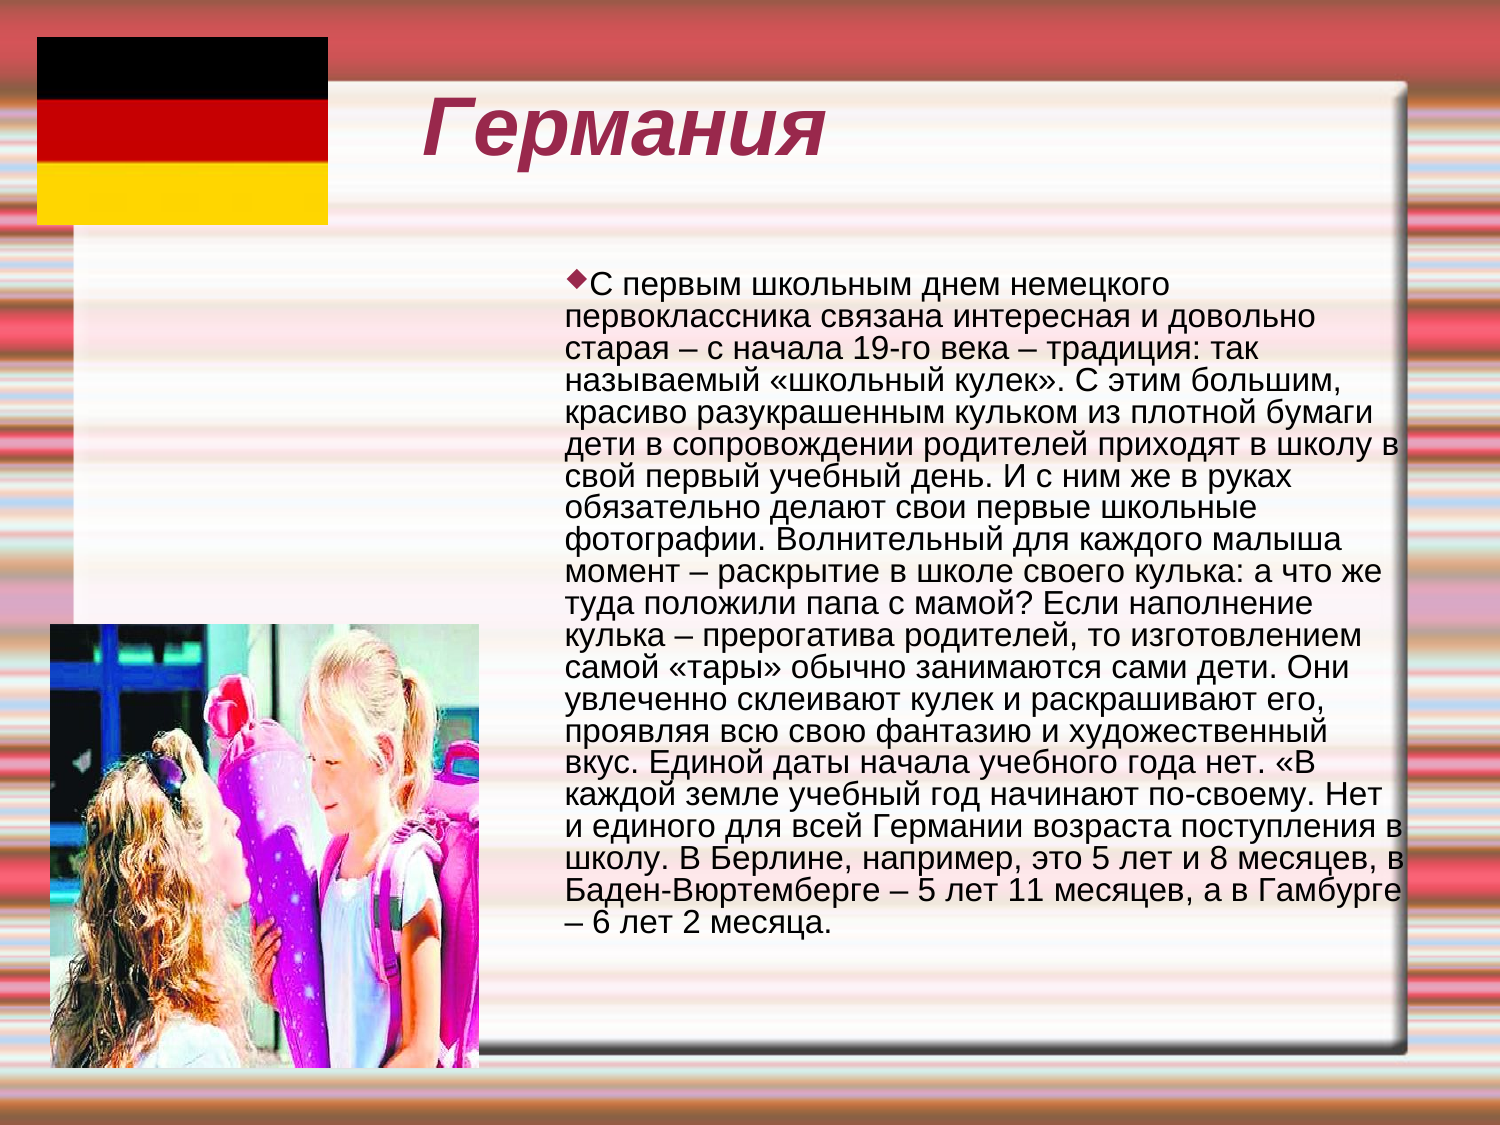

# Германия
С первым школьным днем немецкого первоклассника связана интересная и довольно старая – с начала 19-го века – традиция: так называемый «школьный кулек». С этим большим, красиво разукрашенным кульком из плотной бумаги дети в сопровождении родителей приходят в школу в свой первый учебный день. И с ним же в руках обязательно делают свои первые школьные фотографии. Волнительный для каждого малыша момент – раскрытие в школе своего кулька: а что же туда положили папа с мамой? Если наполнение кулька – прерогатива родителей, то изготовлением самой «тары» обычно занимаются сами дети. Они увлеченно склеивают кулек и раскрашивают его, проявляя всю свою фантазию и художественный вкус. Единой даты начала учебного года нет. «В каждой земле учебный год начинают по-своему. Нет и единого для всей Германии возраста поступления в школу. В Берлине, например, это 5 лет и 8 месяцев, в Баден-Вюртемберге – 5 лет 11 месяцев, а в Гамбурге – 6 лет 2 месяца.